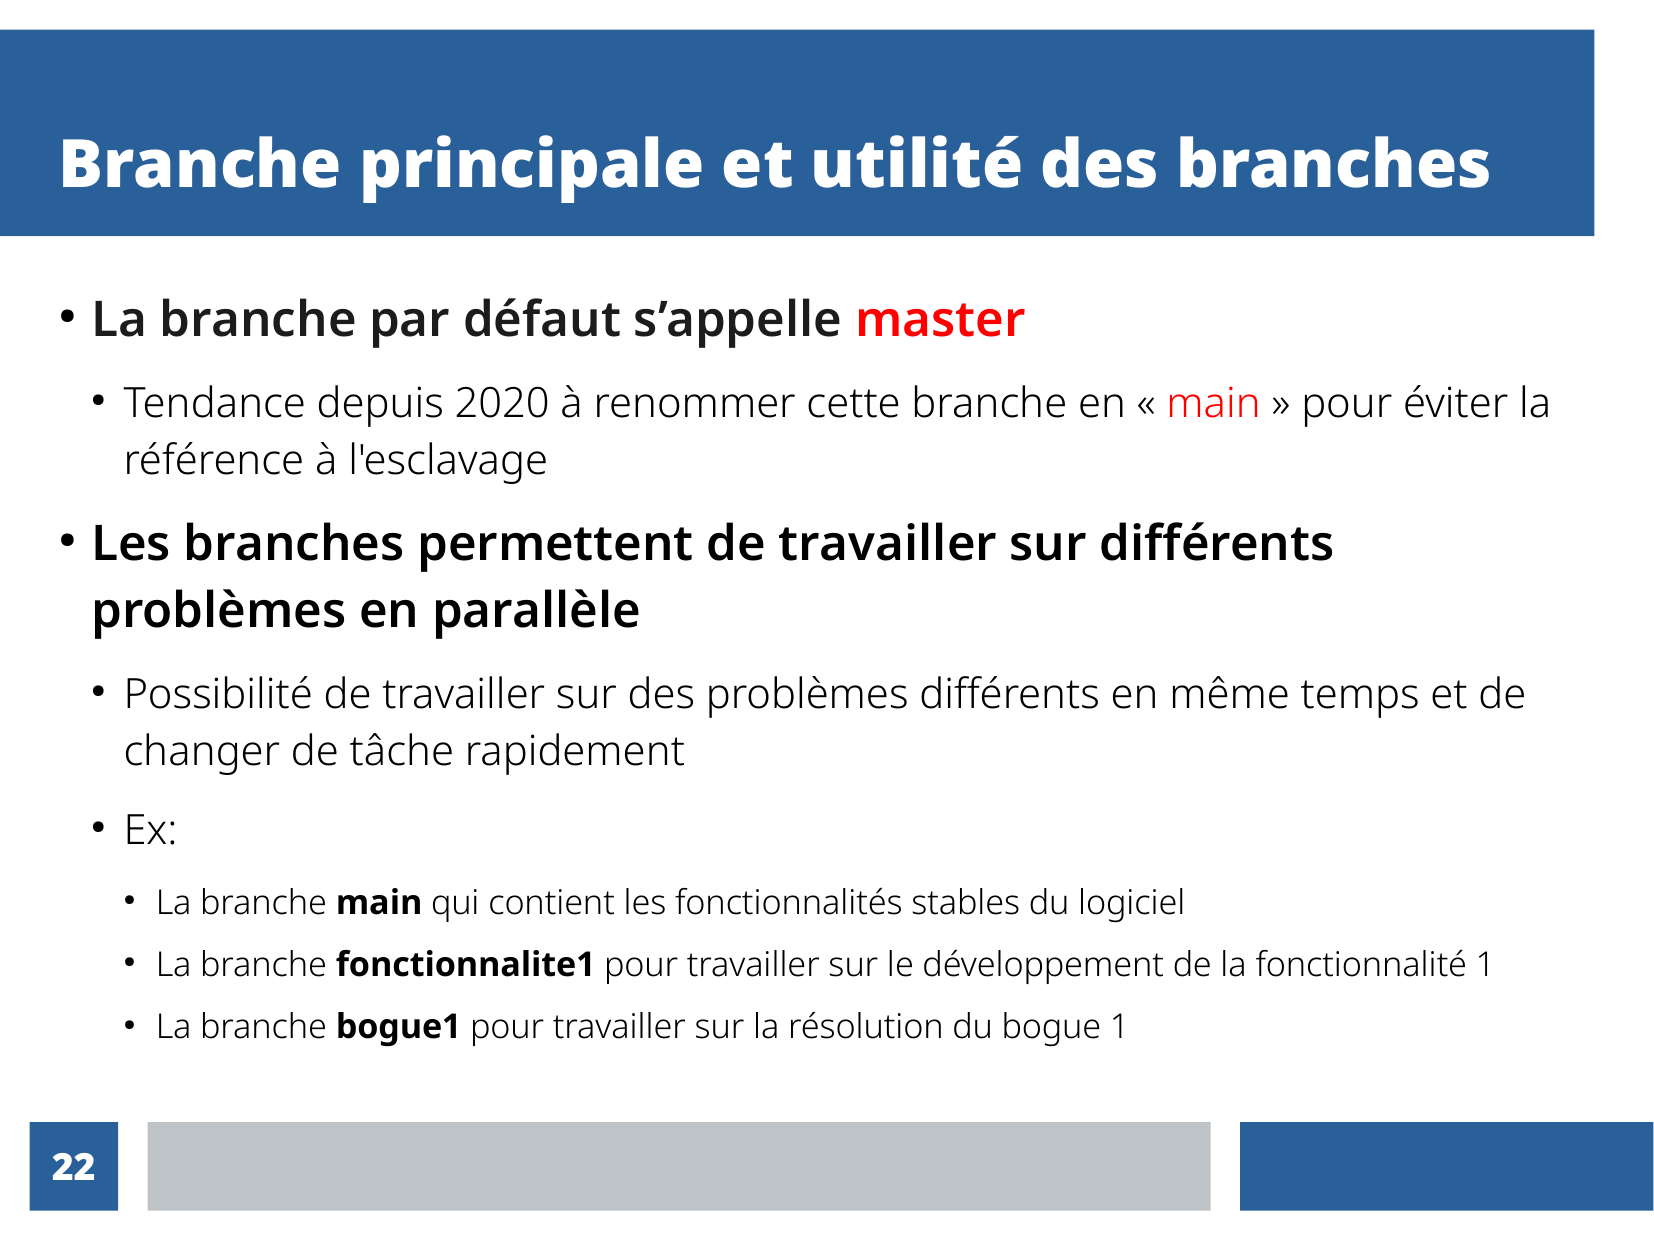

# Branche principale et utilité des branches
La branche par défaut s’appelle master
Tendance depuis 2020 à renommer cette branche en « main » pour éviter la référence à l'esclavage
Les branches permettent de travailler sur différents problèmes en parallèle
Possibilité de travailler sur des problèmes différents en même temps et de changer de tâche rapidement
Ex:
La branche main qui contient les fonctionnalités stables du logiciel
La branche fonctionnalite1 pour travailler sur le développement de la fonctionnalité 1
La branche bogue1 pour travailler sur la résolution du bogue 1
22